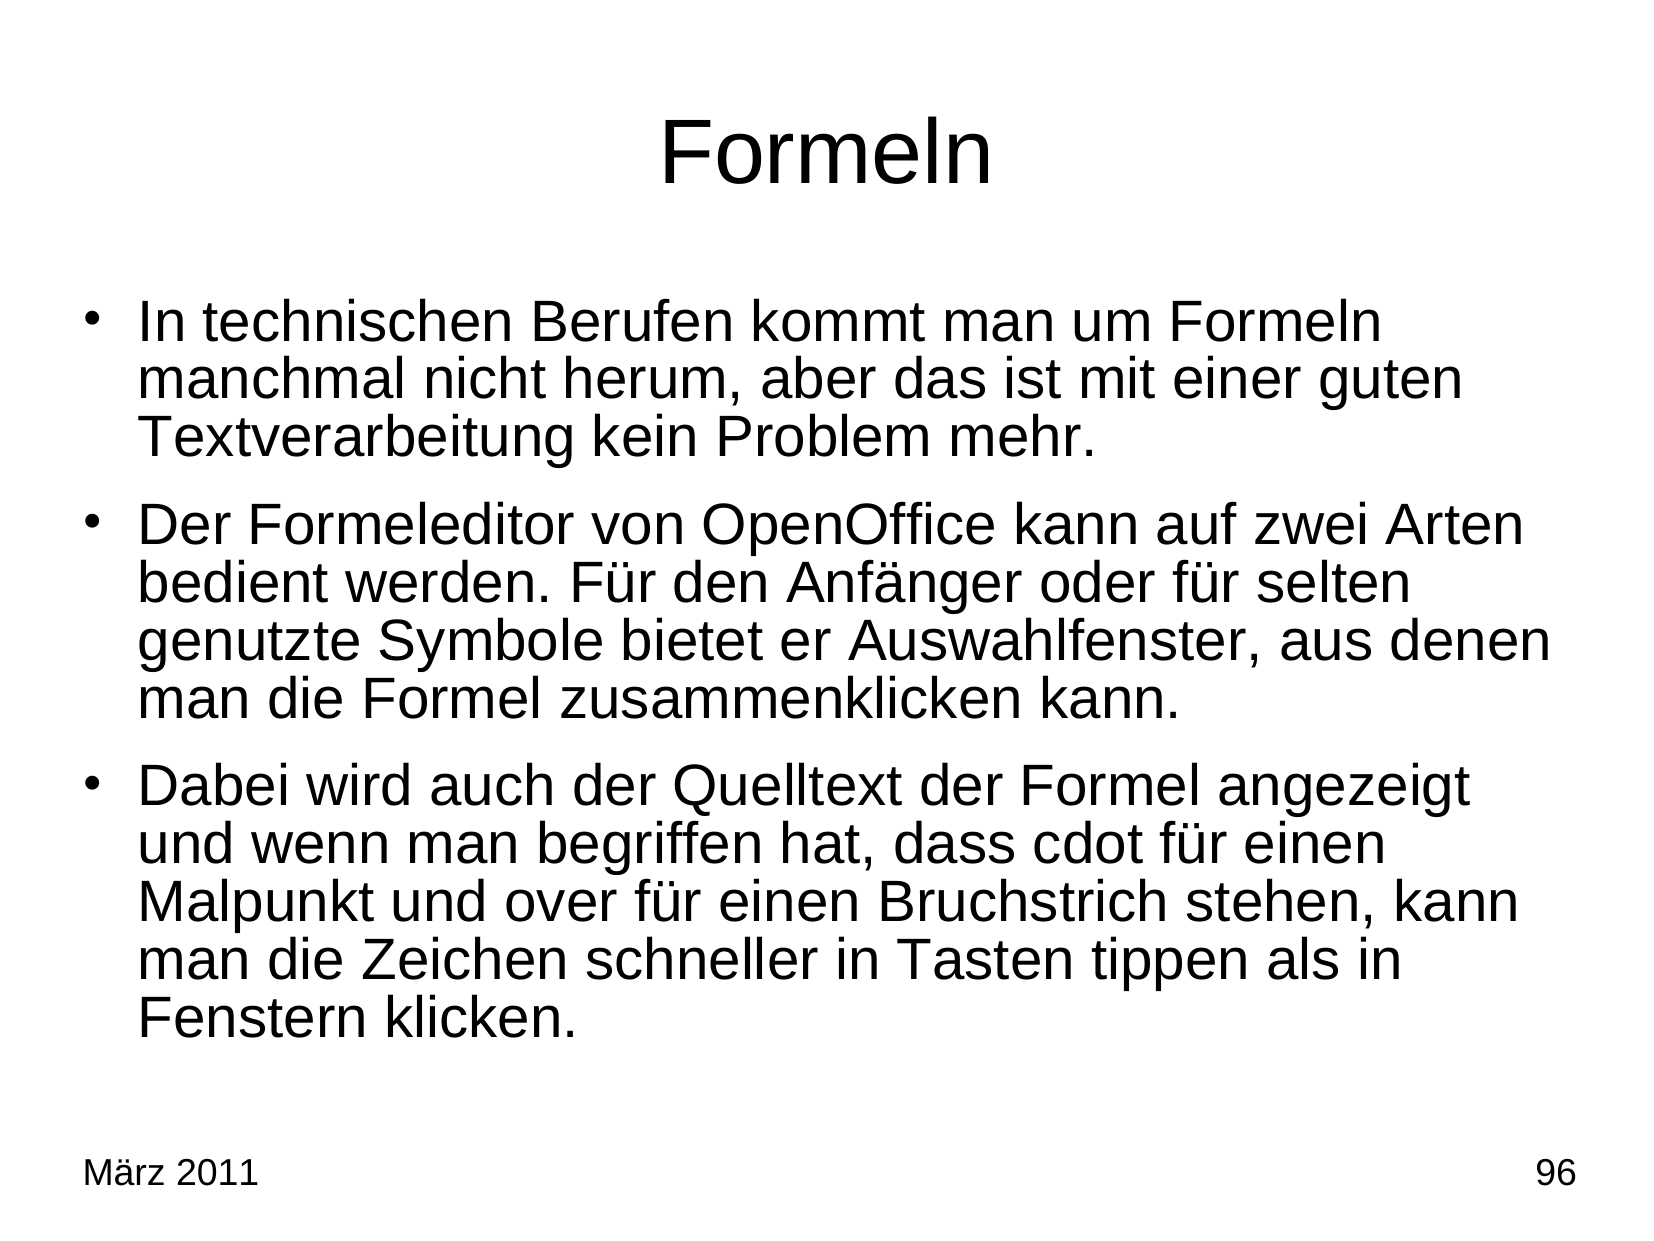

# Formeln
In technischen Berufen kommt man um Formeln manchmal nicht herum, aber das ist mit einer guten Textverarbeitung kein Problem mehr.
Der Formeleditor von OpenOffice kann auf zwei Arten bedient werden. Für den Anfänger oder für selten genutzte Symbole bietet er Auswahlfenster, aus denen man die Formel zusammenklicken kann.
Dabei wird auch der Quelltext der Formel angezeigt und wenn man begriffen hat, dass cdot für einen Malpunkt und over für einen Bruchstrich stehen, kann man die Zeichen schneller in Tasten tippen als in Fenstern klicken.
März 2011
96